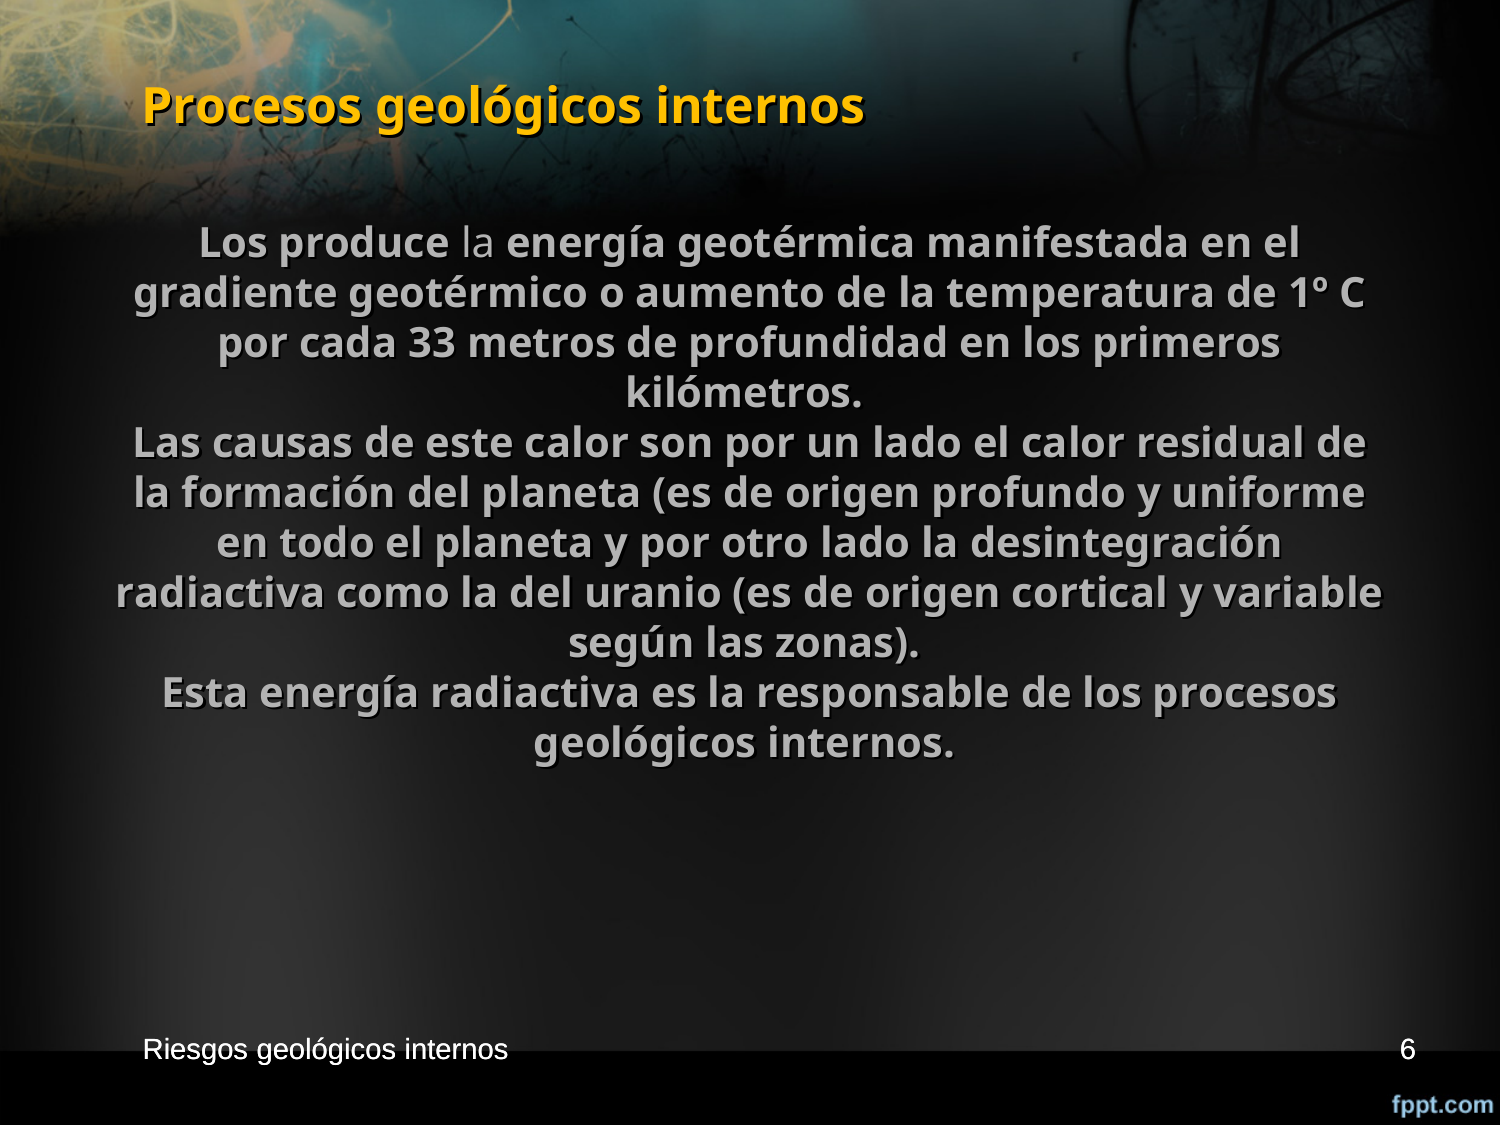

Procesos geológicos internos
Los produce la energía geotérmica manifestada en el gradiente geotérmico o aumento de la temperatura de 1º C por cada 33 metros de profundidad en los primeros kilómetros.
Las causas de este calor son por un lado el calor residual de la formación del planeta (es de origen profundo y uniforme en todo el planeta y por otro lado la desintegración radiactiva como la del uranio (es de origen cortical y variable
según las zonas).
Esta energía radiactiva es la responsable de los procesos geológicos internos.
Riesgos geológicos internos
Riesgos geológicos internos